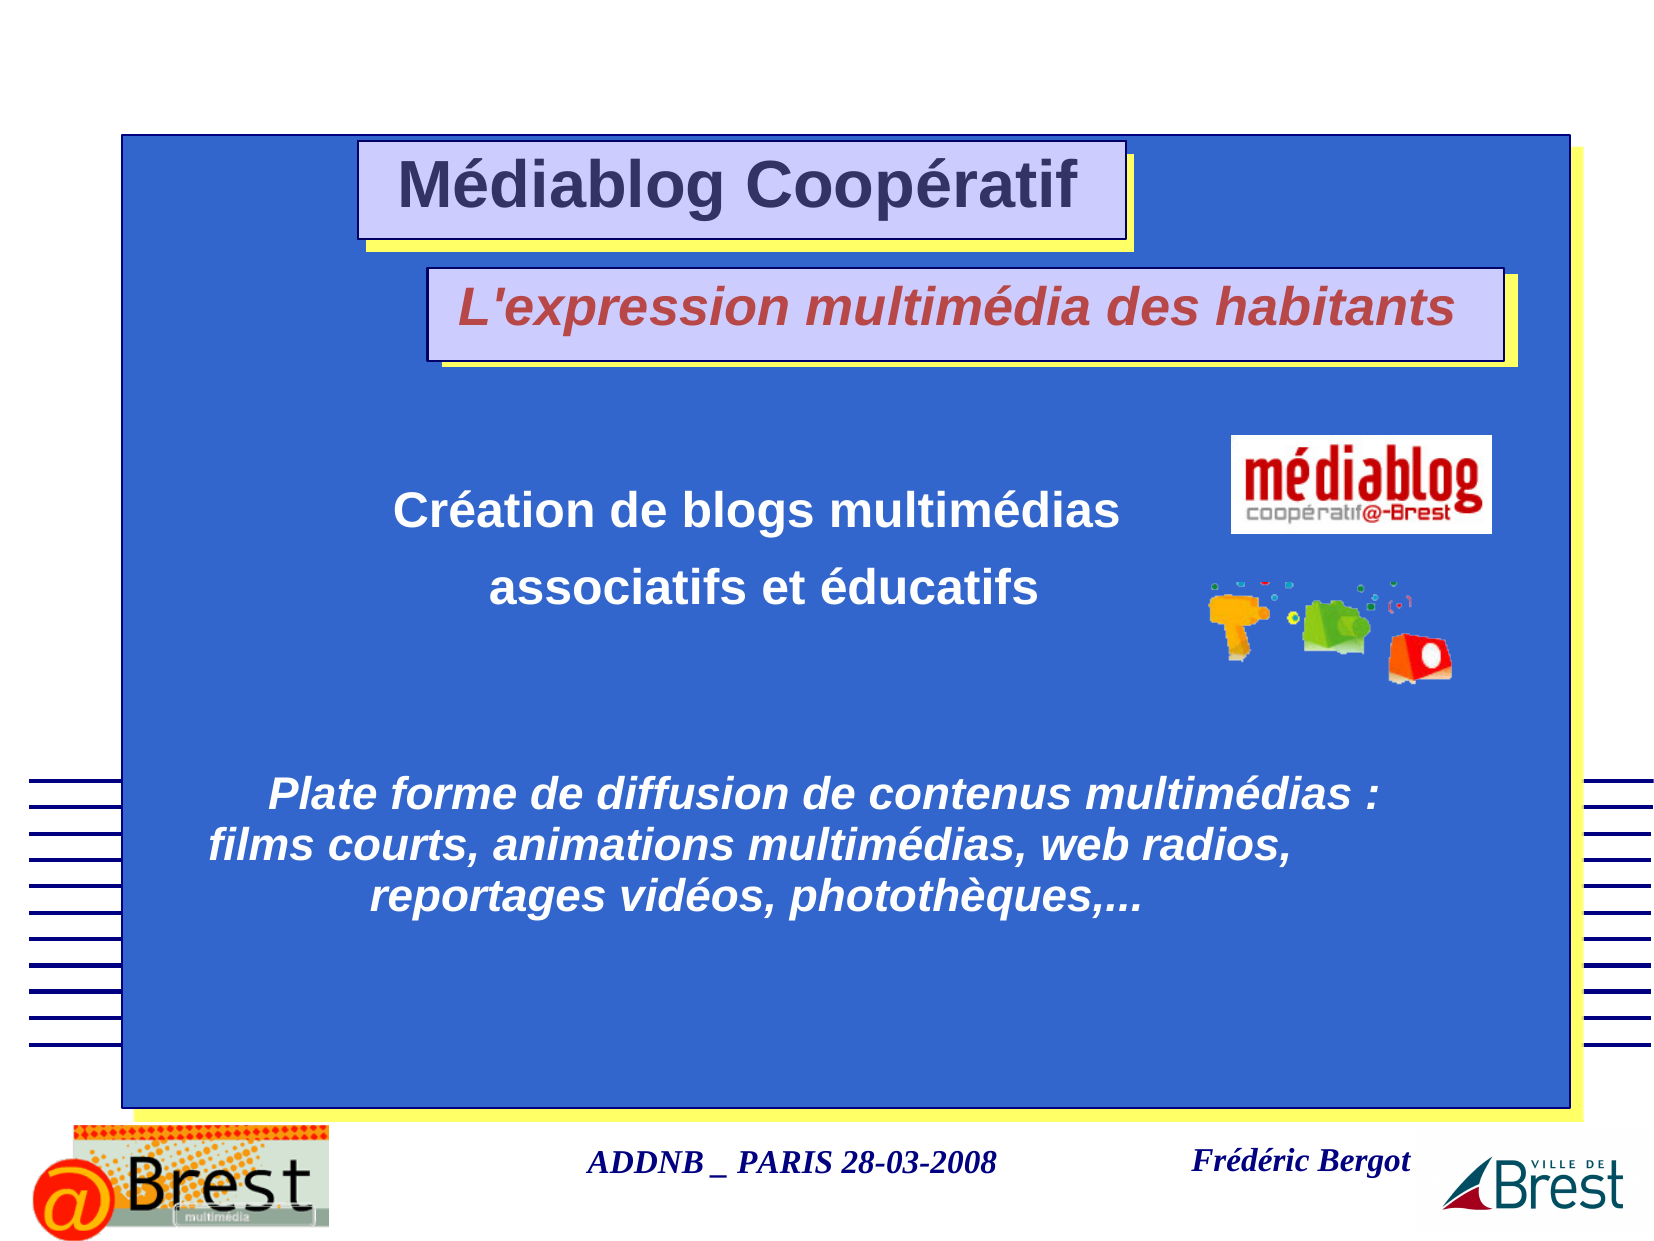

Médiablog Coopératif
2005 :
de g
é
n
é
2005 :
de g
é
n
é
 L'expression multimédia des habitants
Acc
è
s Public
à
l
’
é
Création de blogs multimédias
 associatifs et éducatifs
		Plate forme de diffusion de contenus multimédias :
films courts, animations multimédias, web radios,
reportages vidéos, photothèques,...